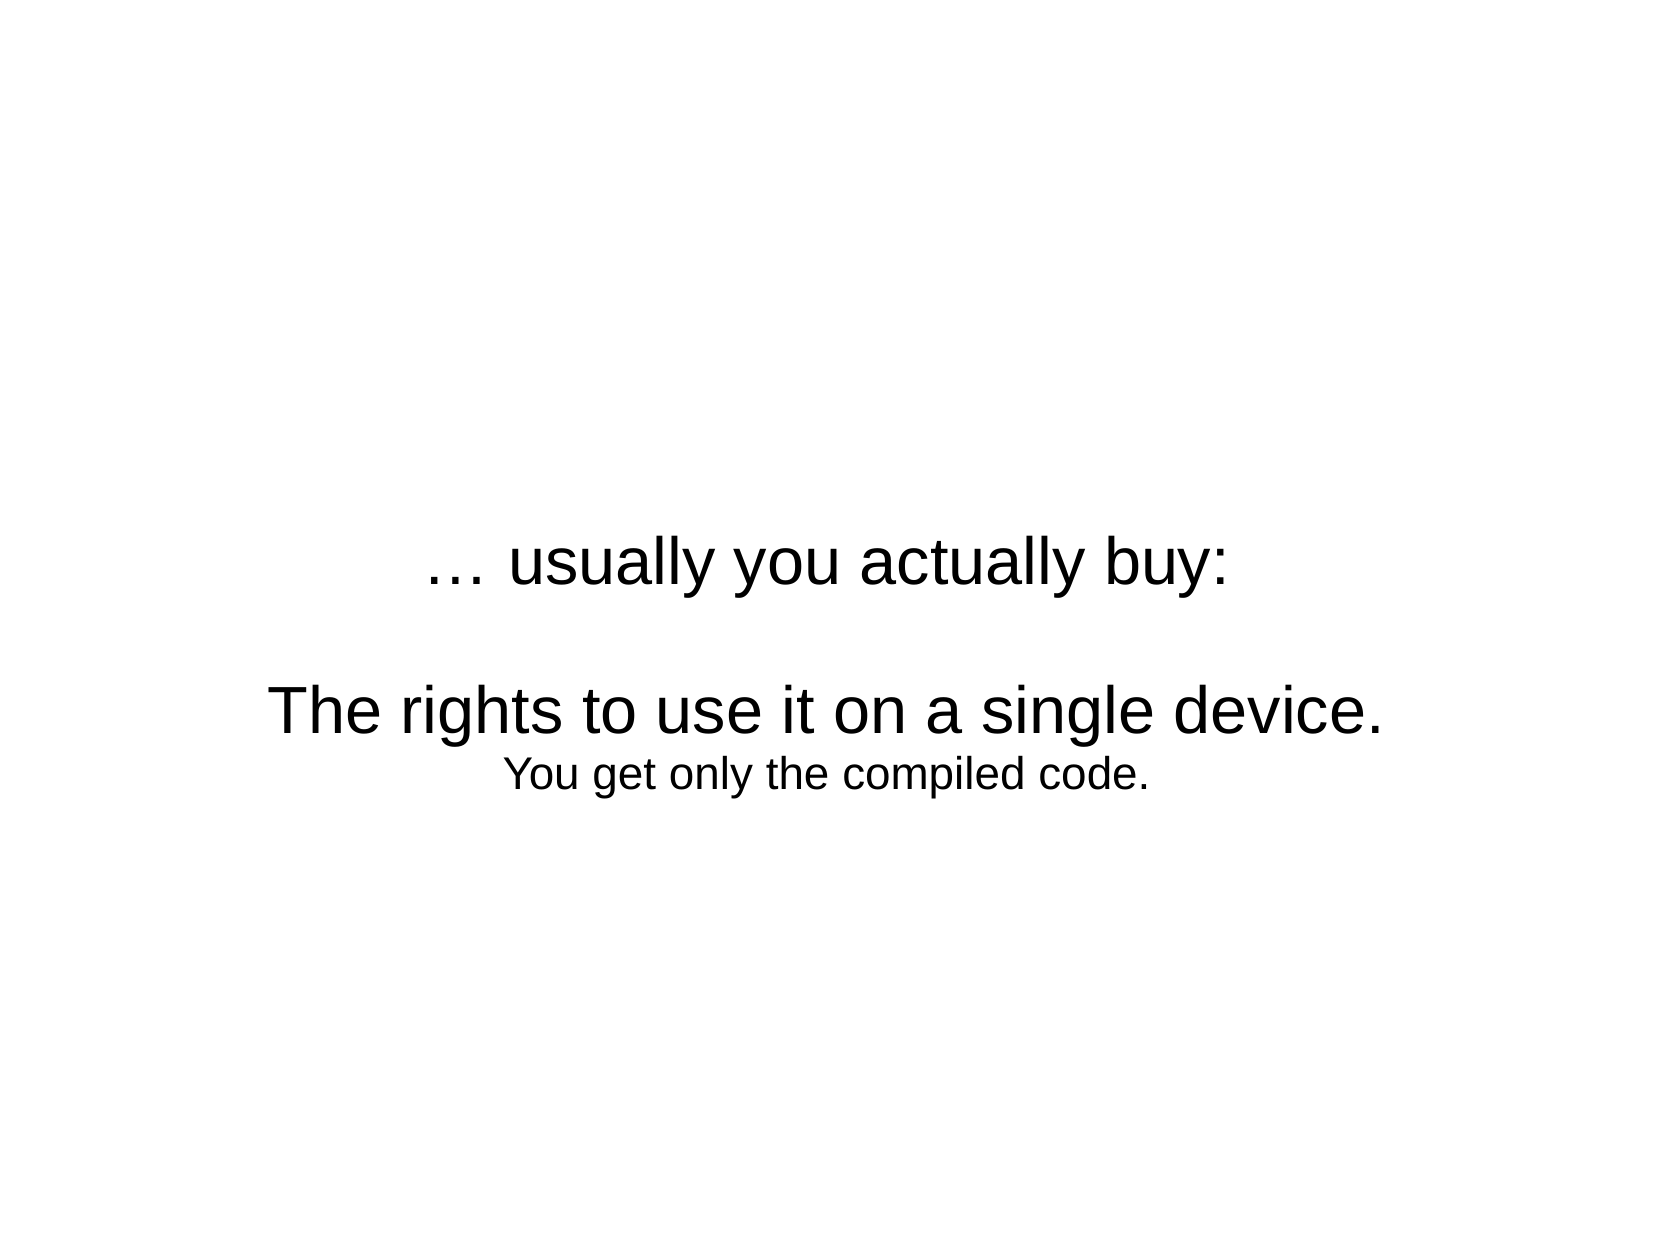

#
… usually you actually buy:
The rights to use it on a single device.
You get only the compiled code.